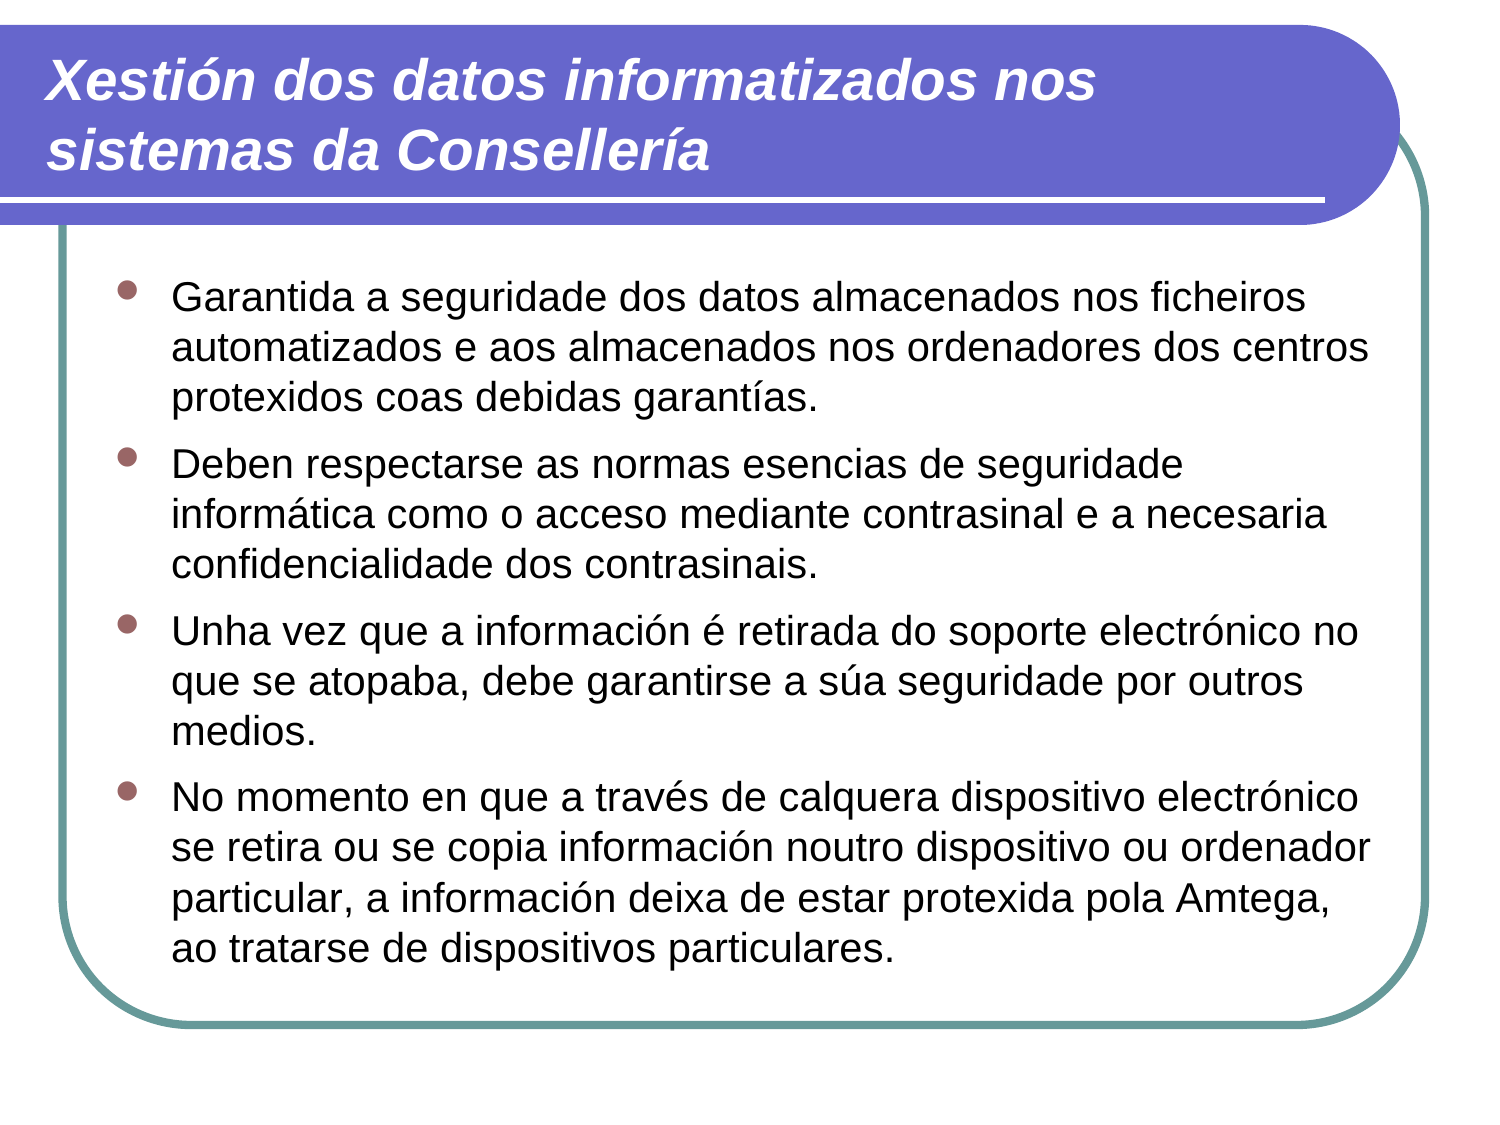

# Xestión dos datos informatizados nos sistemas da Consellería
Garantida a seguridade dos datos almacenados nos ficheiros automatizados e aos almacenados nos ordenadores dos centros protexidos coas debidas garantías.
Deben respectarse as normas esencias de seguridade informática como o acceso mediante contrasinal e a necesaria confidencialidade dos contrasinais.
Unha vez que a información é retirada do soporte electrónico no que se atopaba, debe garantirse a súa seguridade por outros medios.
No momento en que a través de calquera dispositivo electrónico se retira ou se copia información noutro dispositivo ou ordenador particular, a información deixa de estar protexida pola Amtega, ao tratarse de dispositivos particulares.